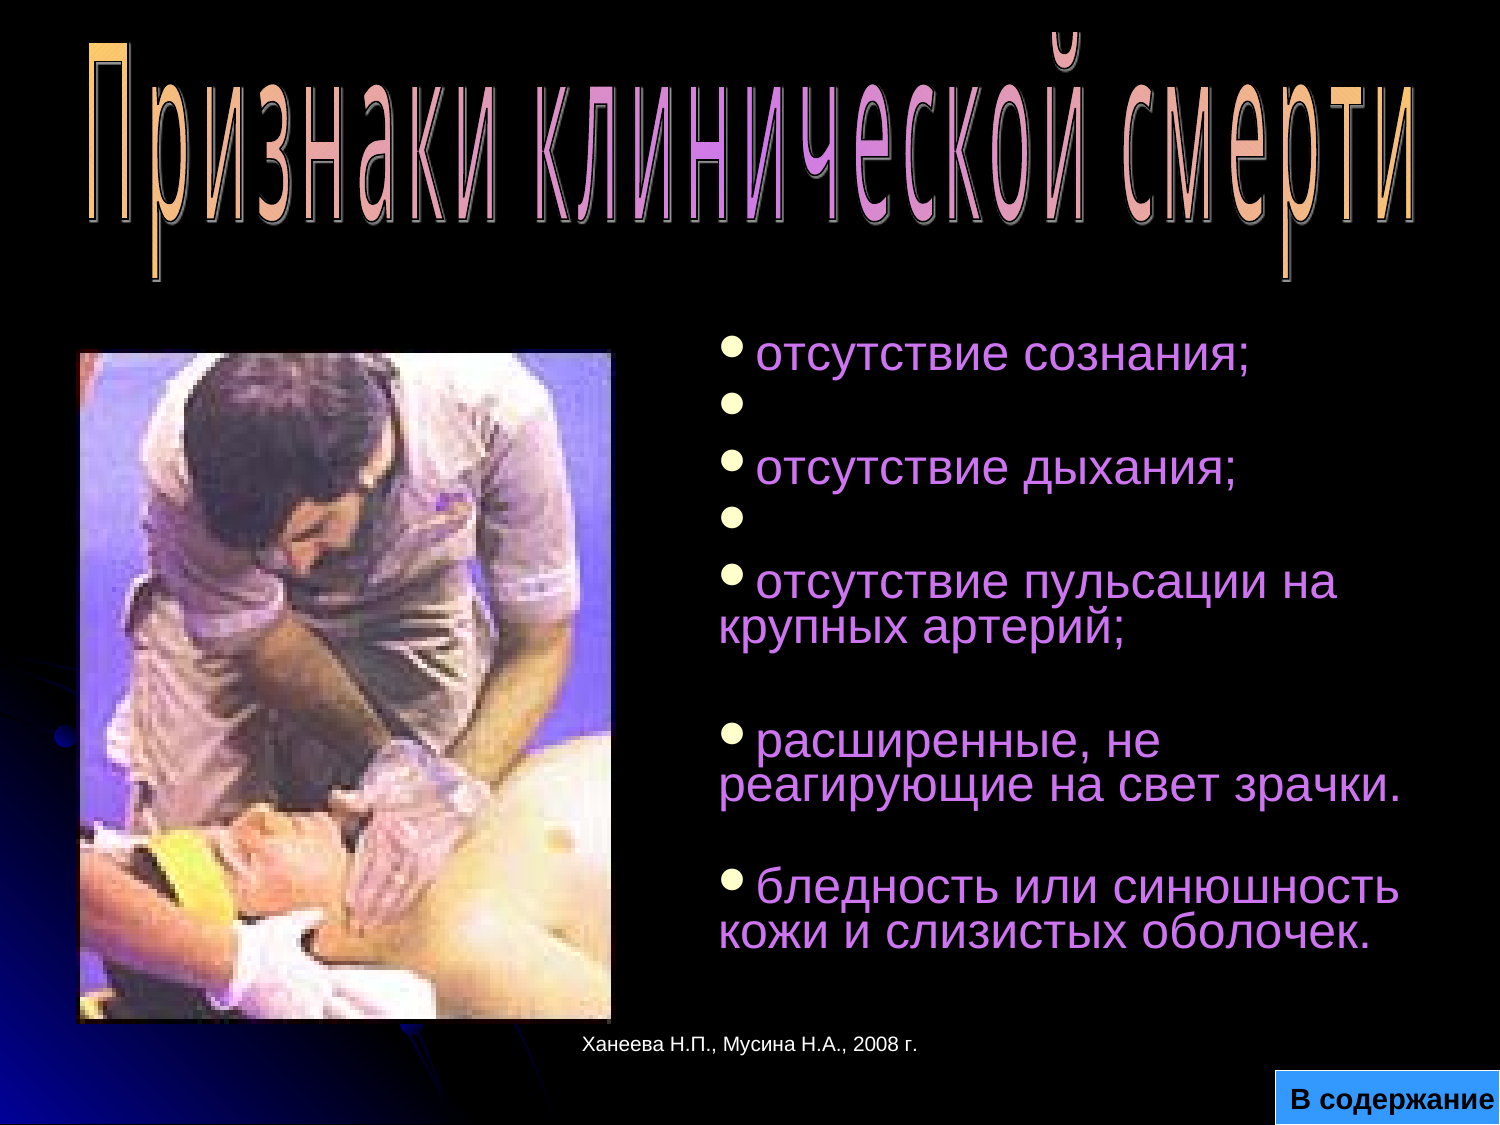

Признаки клинической смерти
Признаки клинической смерти
# отсутствие сознания;
отсутствие дыхания;
отсутствие пульсации на крупных артерий;
расширенные, не реагирующие на свет зрачки.
бледность или синюшность кожи и слизистых оболочек.
Ханеева Н.П., Мусина Н.А., 2008 г.
В содержание